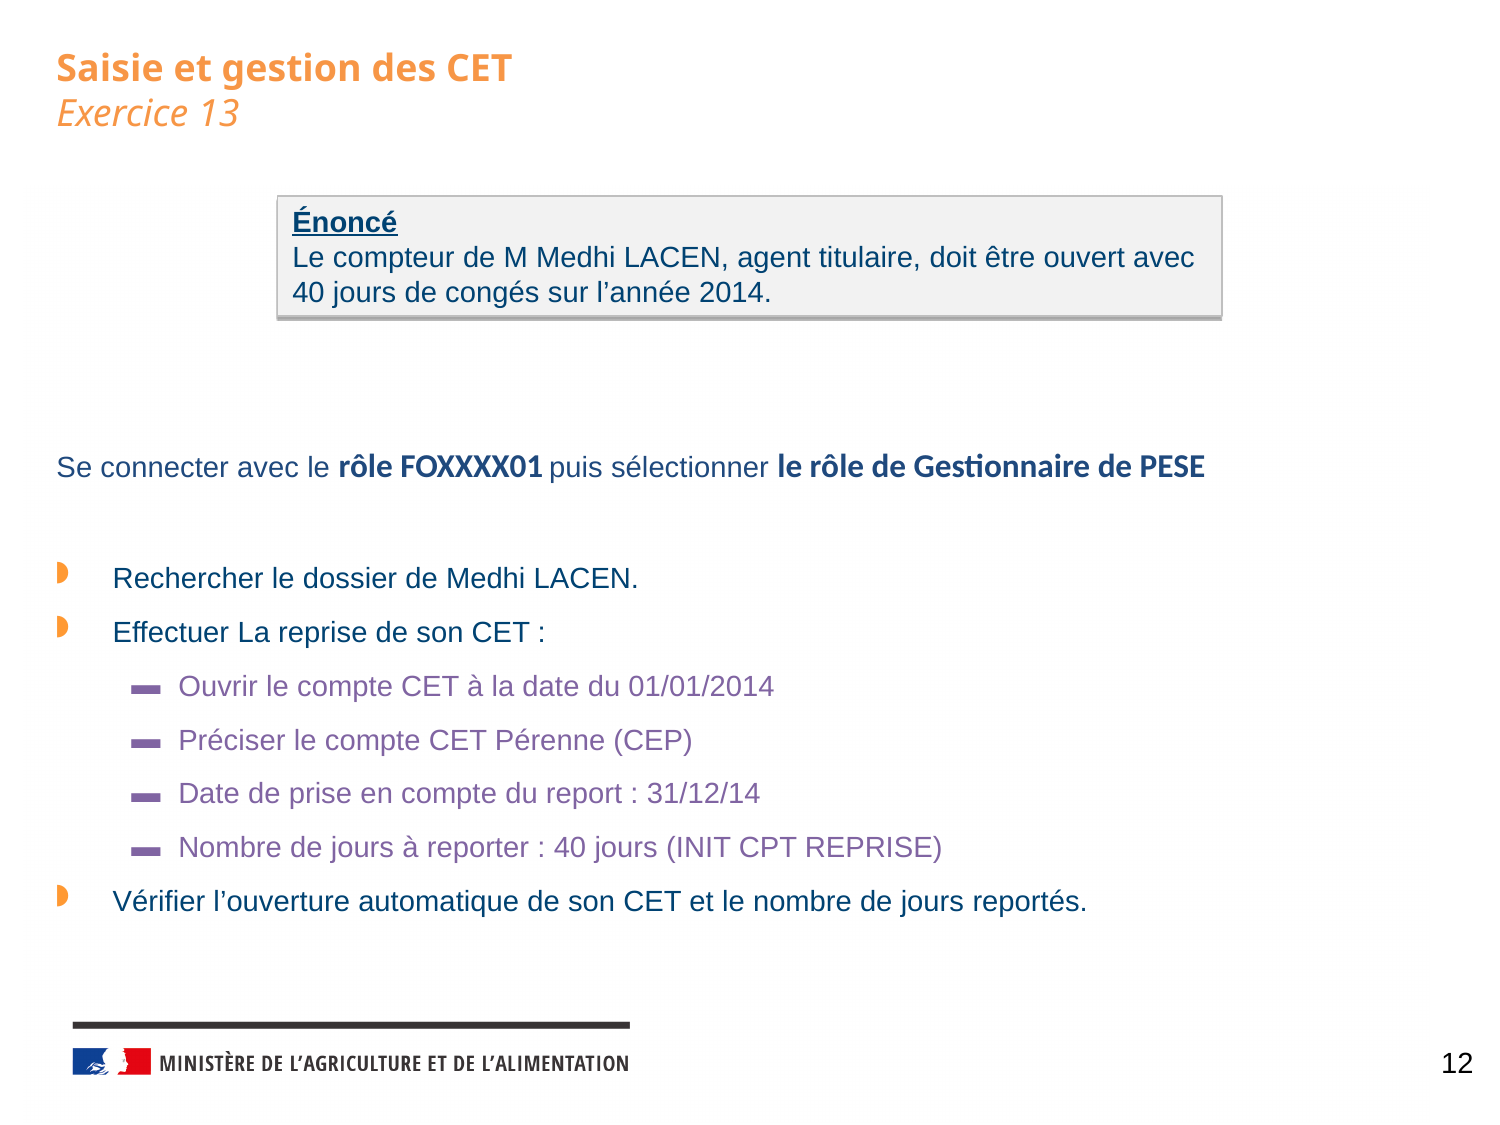

Saisie et gestion des CET
Exercice 13
Énoncé
Le compteur de M Medhi LACEN, agent titulaire, doit être ouvert avec 40 jours de congés sur l’année 2014.
# Se connecter avec le rôle FOXXXX01 puis sélectionner le rôle de Gestionnaire de PESE
Rechercher le dossier de Medhi LACEN.
Effectuer La reprise de son CET :
Ouvrir le compte CET à la date du 01/01/2014
Préciser le compte CET Pérenne (CEP)
Date de prise en compte du report : 31/12/14
Nombre de jours à reporter : 40 jours (INIT CPT REPRISE)
Vérifier l’ouverture automatique de son CET et le nombre de jours reportés.